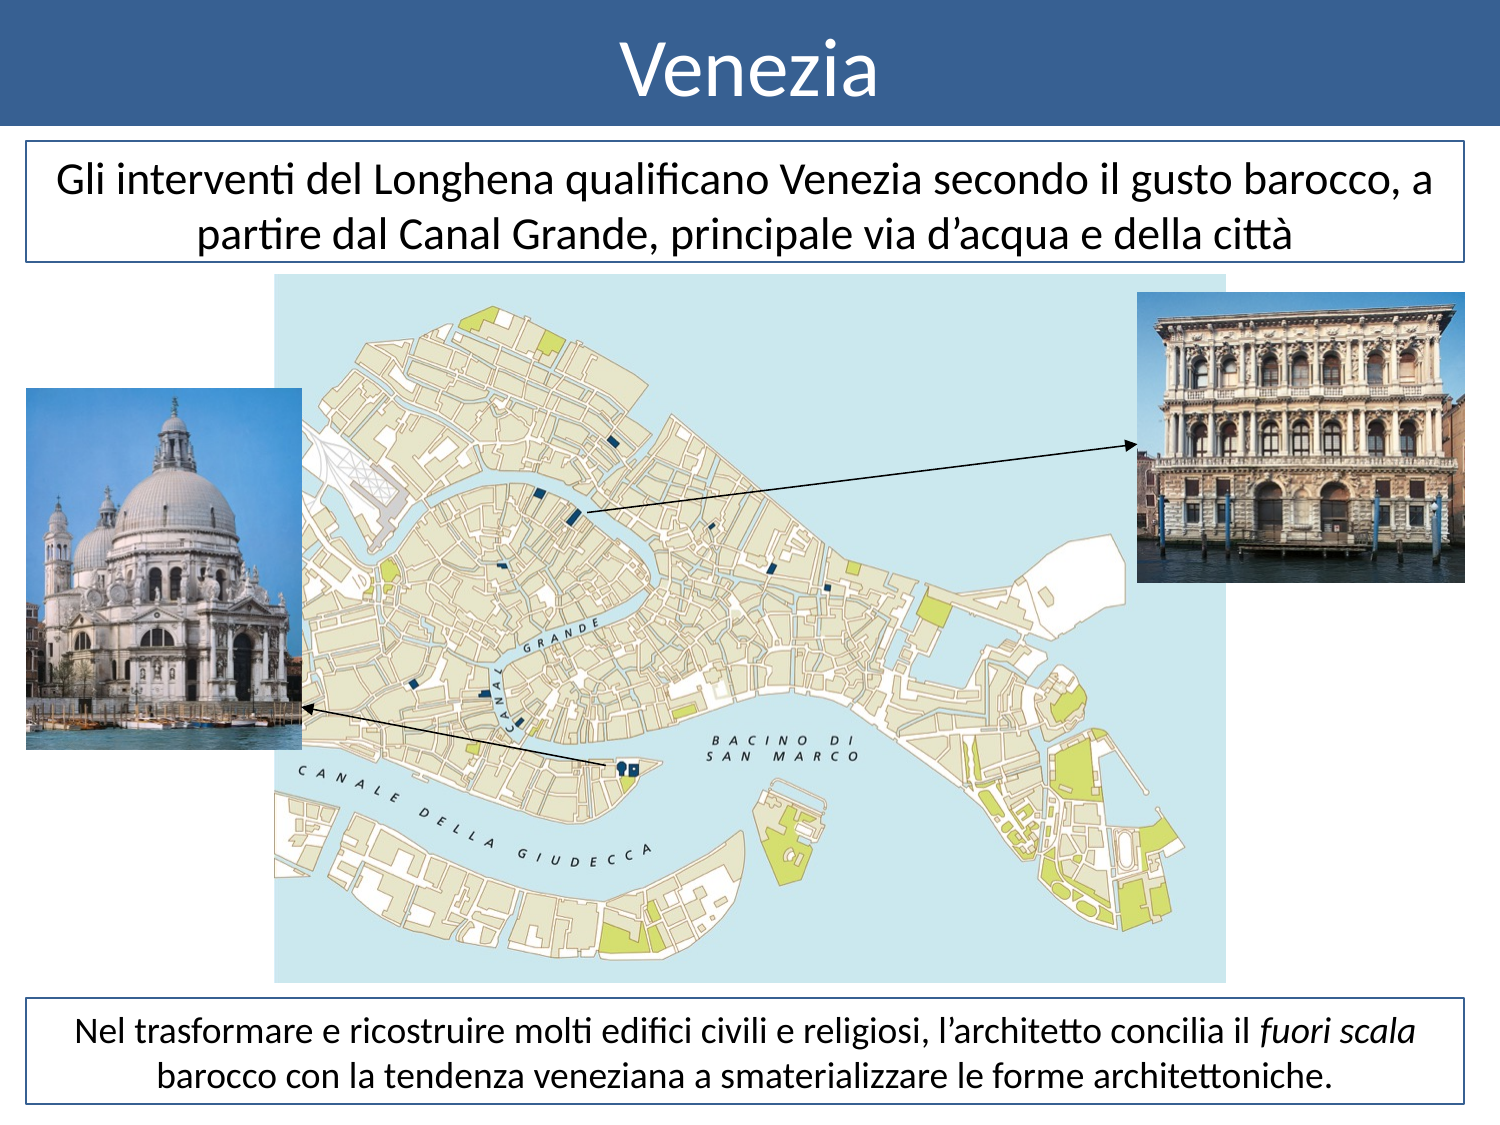

Venezia
Gli interventi del Longhena qualificano Venezia secondo il gusto barocco, a partire dal Canal Grande, principale via d’acqua e della città
Nel trasformare e ricostruire molti edifici civili e religiosi, l’architetto concilia il fuori scala barocco con la tendenza veneziana a smaterializzare le forme architettoniche.